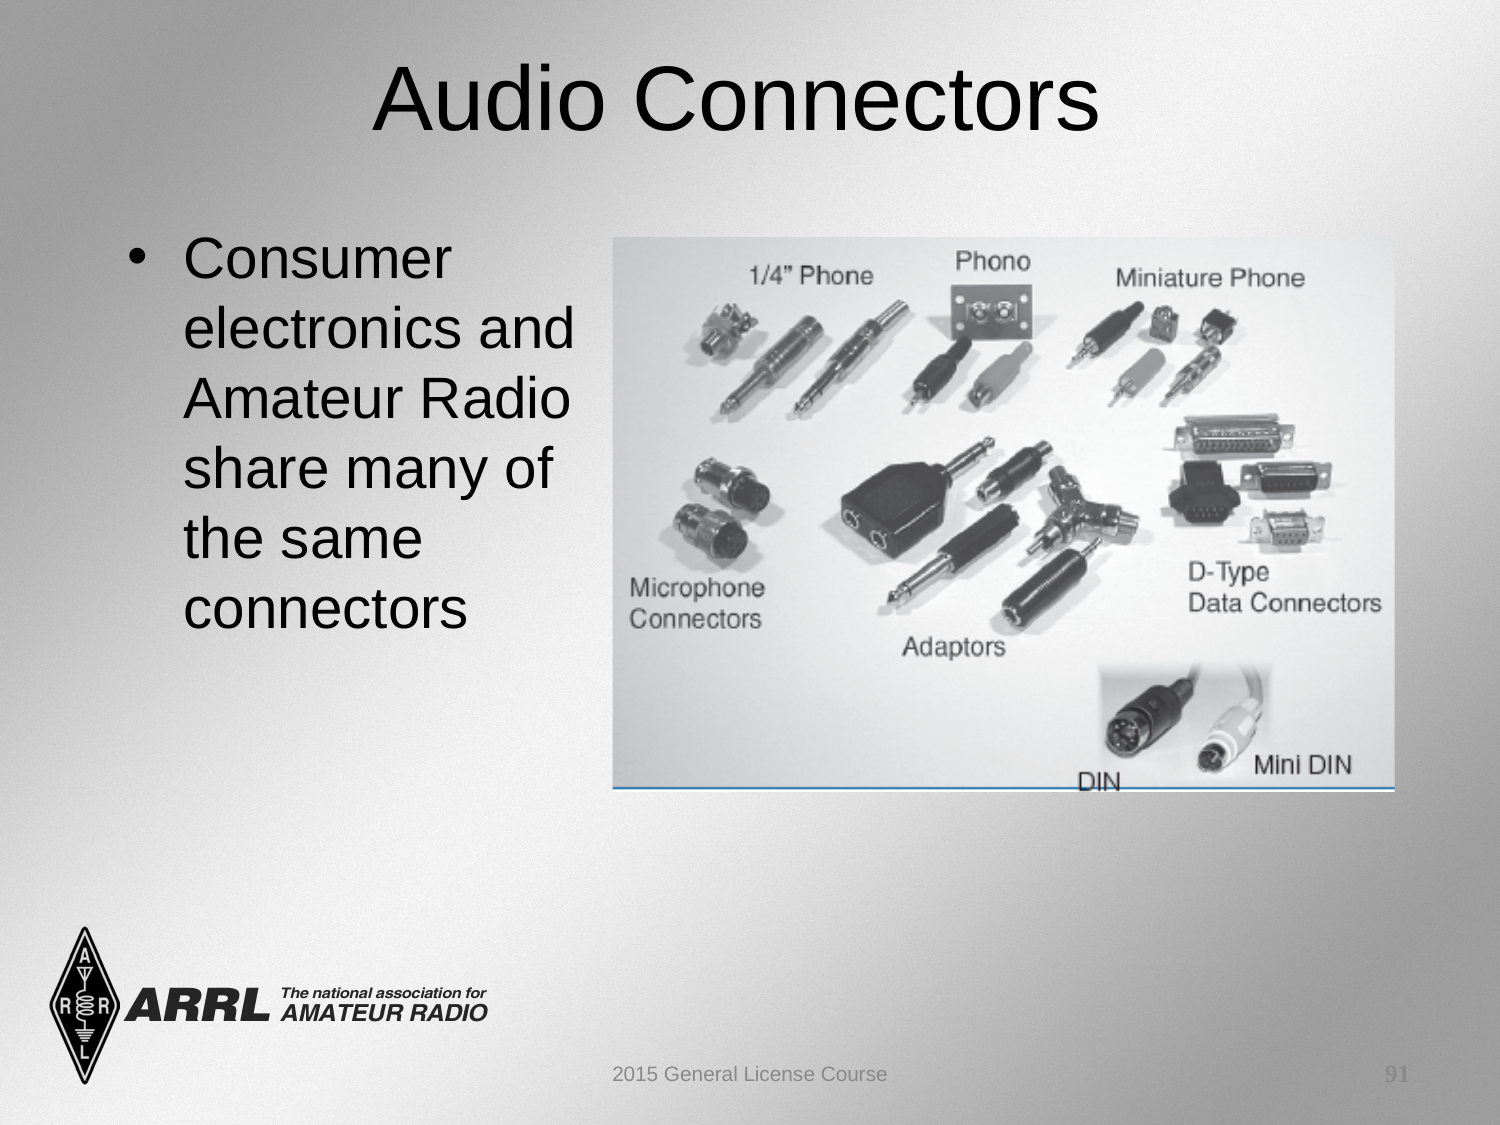

Audio Connectors
Consumer electronics and Amateur Radio share many of the same connectors
2015 General License Course